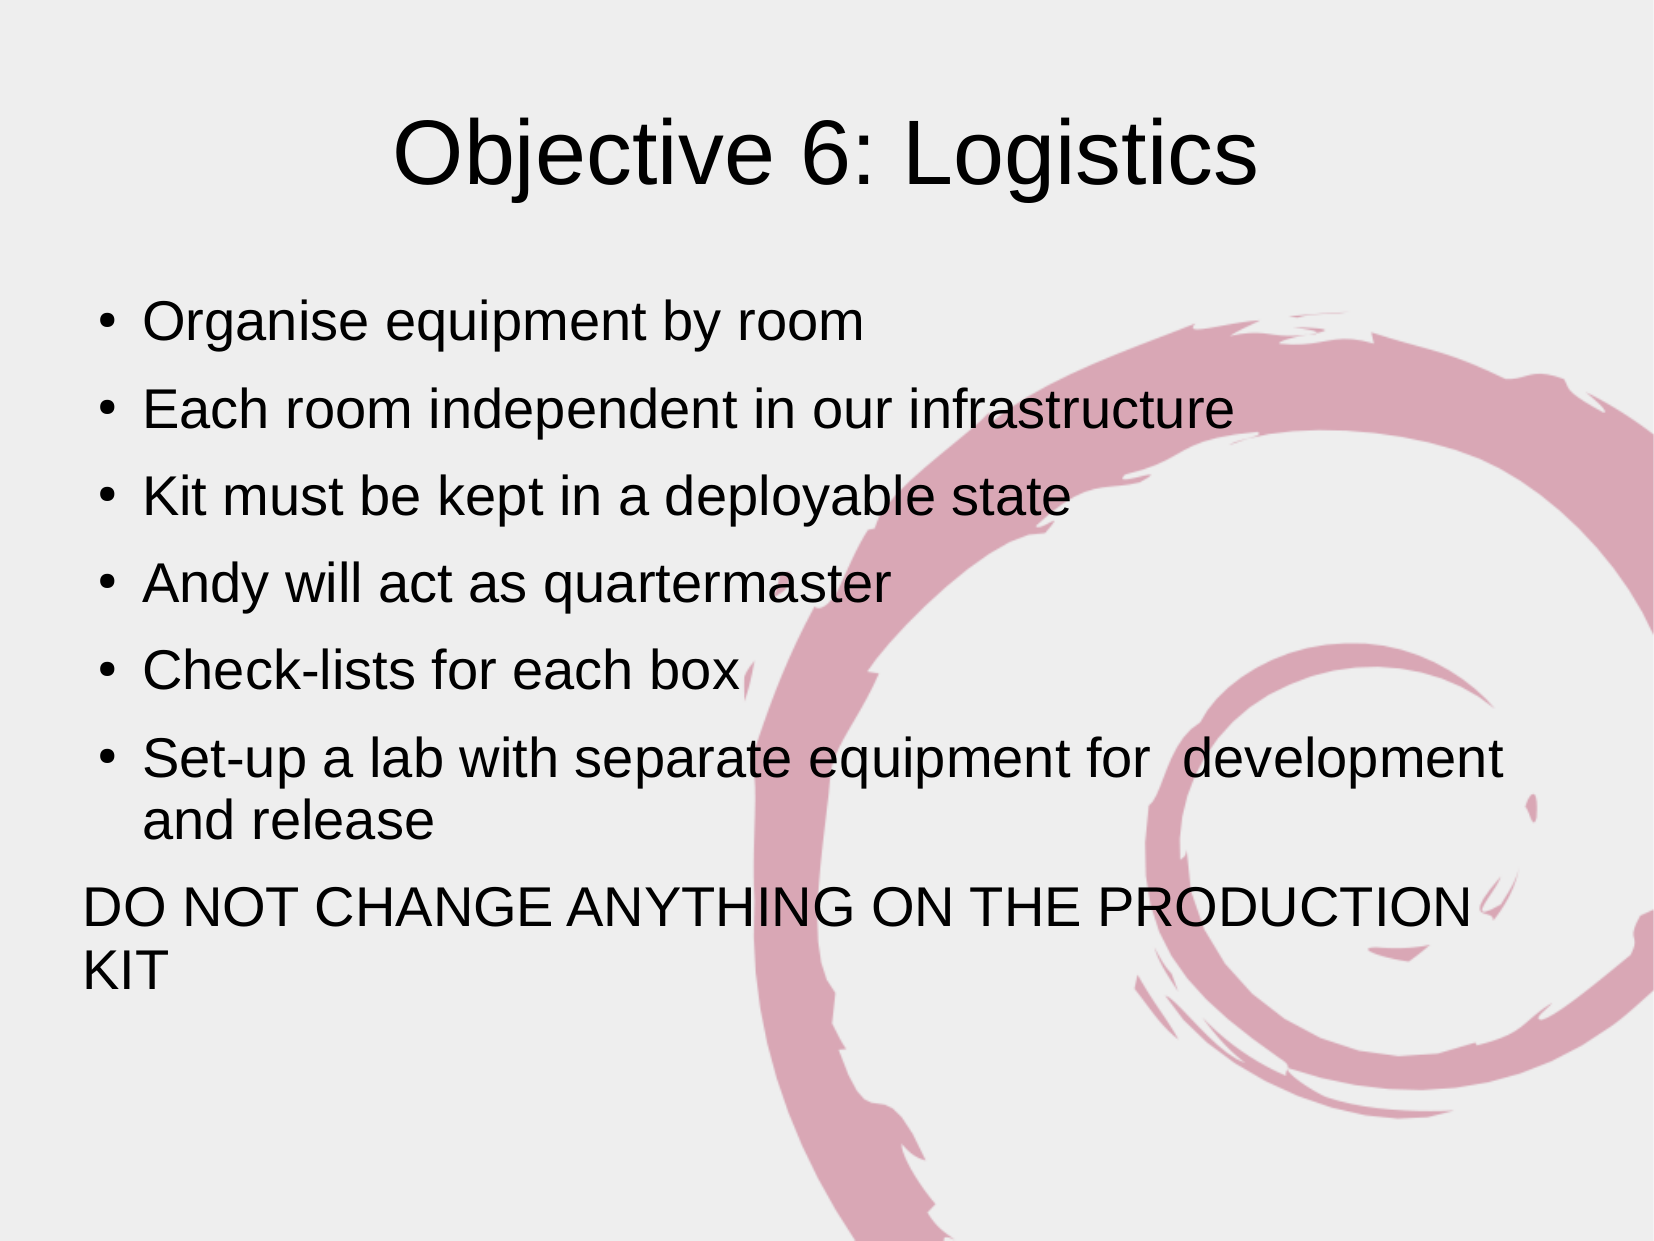

# Objective 6: Logistics
Organise equipment by room
Each room independent in our infrastructure
Kit must be kept in a deployable state
Andy will act as quartermaster
Check-lists for each box
Set-up a lab with separate equipment for development and release
DO NOT CHANGE ANYTHING ON THE PRODUCTION KIT